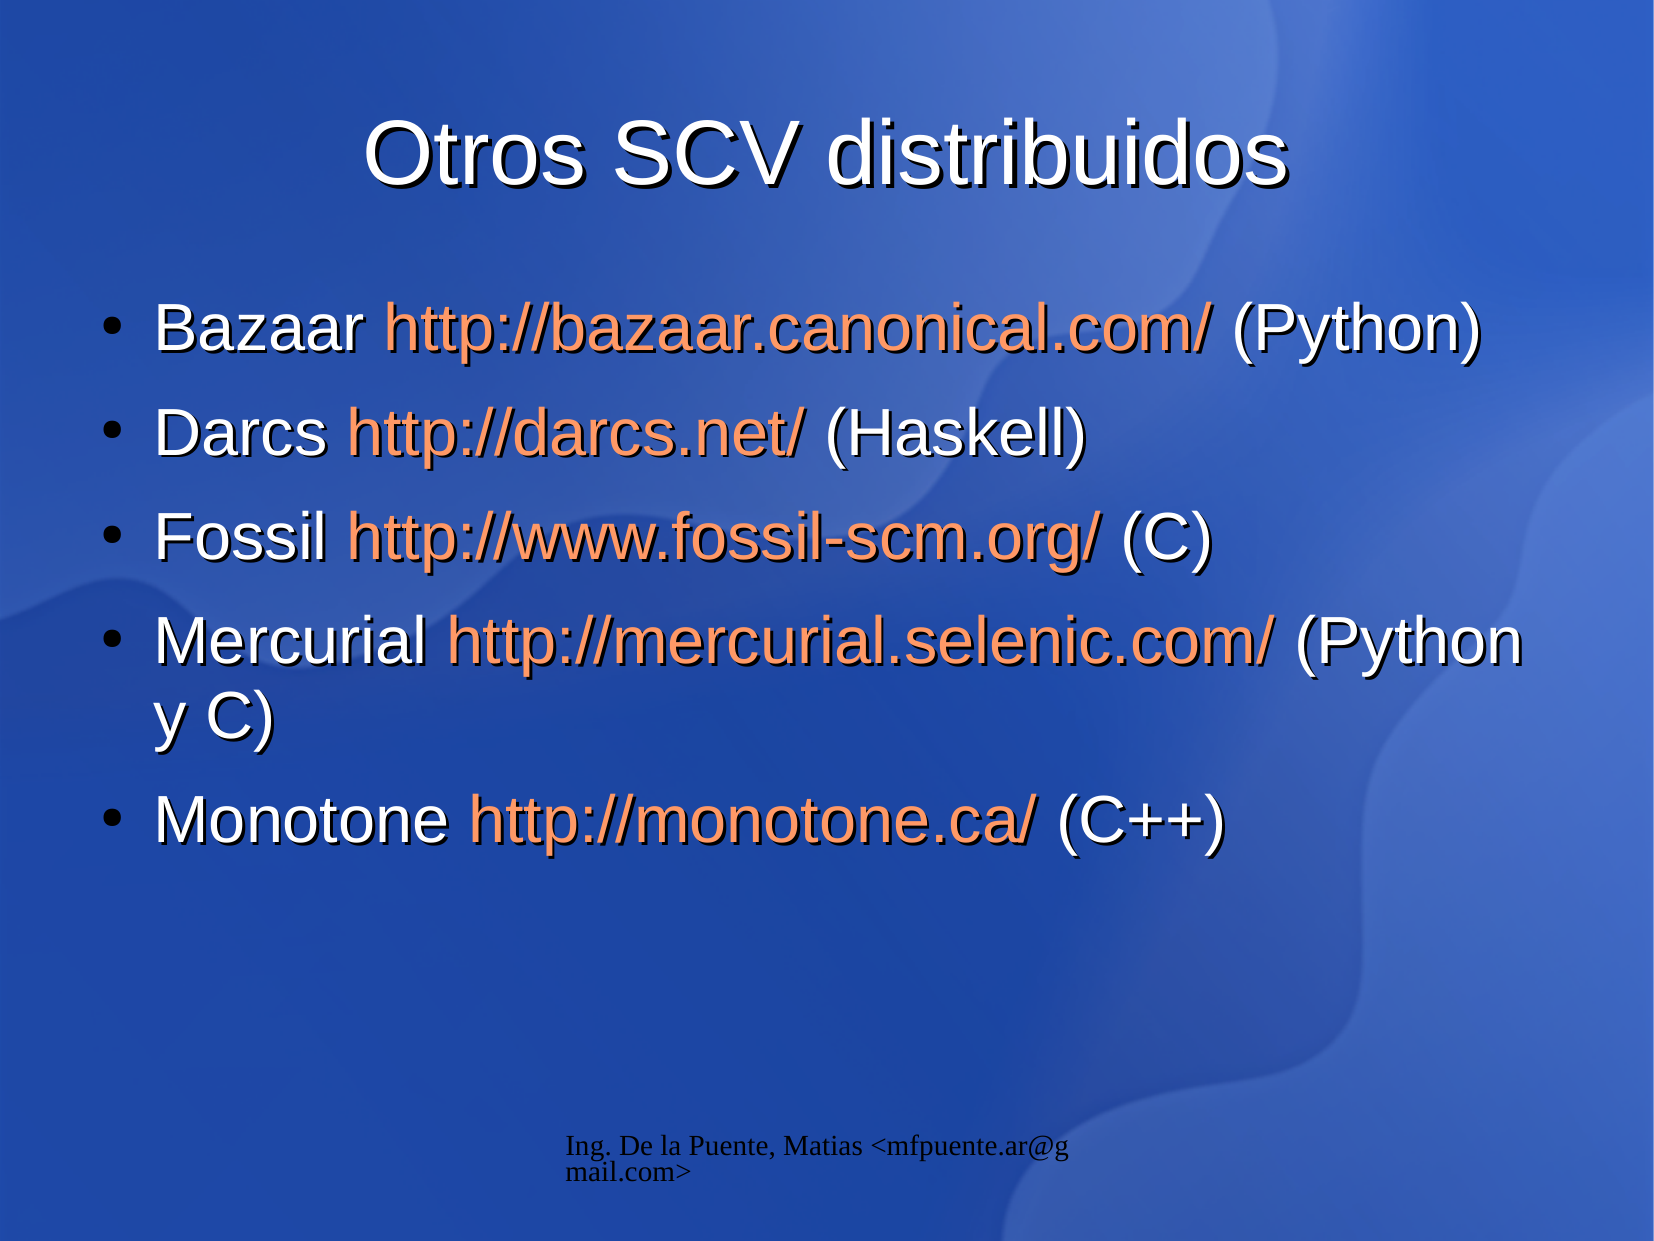

# Otros SCV distribuidos
Bazaar http://bazaar.canonical.com/ (Python)
Darcs http://darcs.net/ (Haskell)
Fossil http://www.fossil-scm.org/ (C)
Mercurial http://mercurial.selenic.com/ (Python y C)
Monotone http://monotone.ca/ (C++)
Ing. De la Puente, Matias <mfpuente.ar@gmail.com>